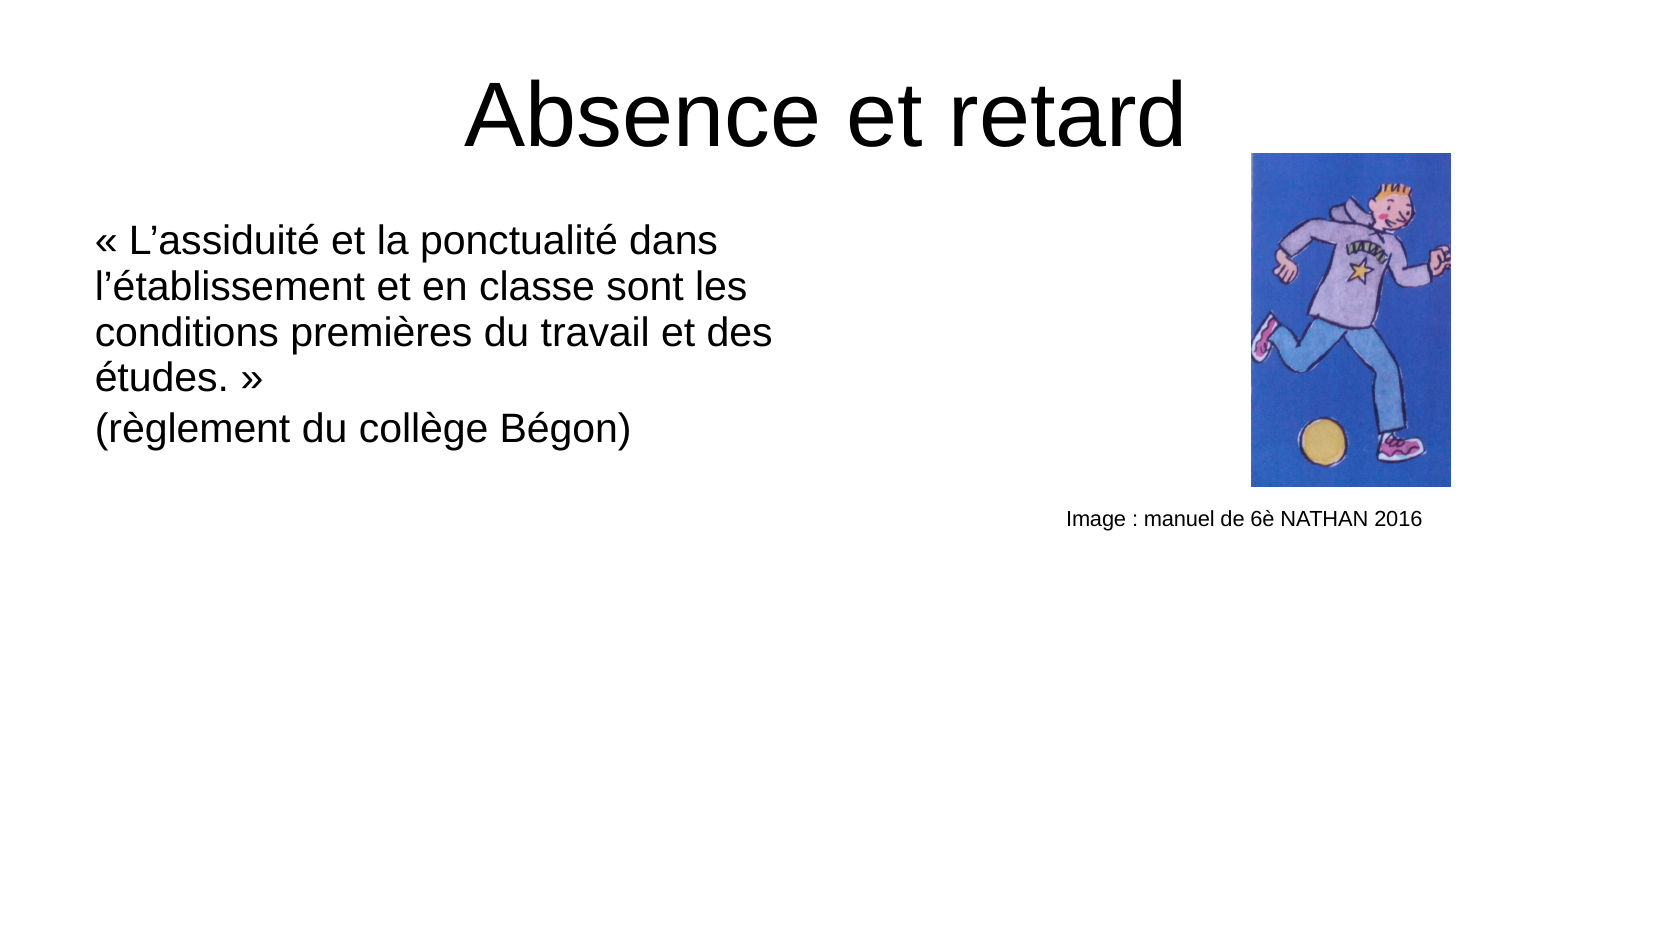

# Absence et retard
« L’assiduité et la ponctualité dans l’établissement et en classe sont les conditions premières du travail et des études. »
(règlement du collège Bégon)
Image : manuel de 6è NATHAN 2016